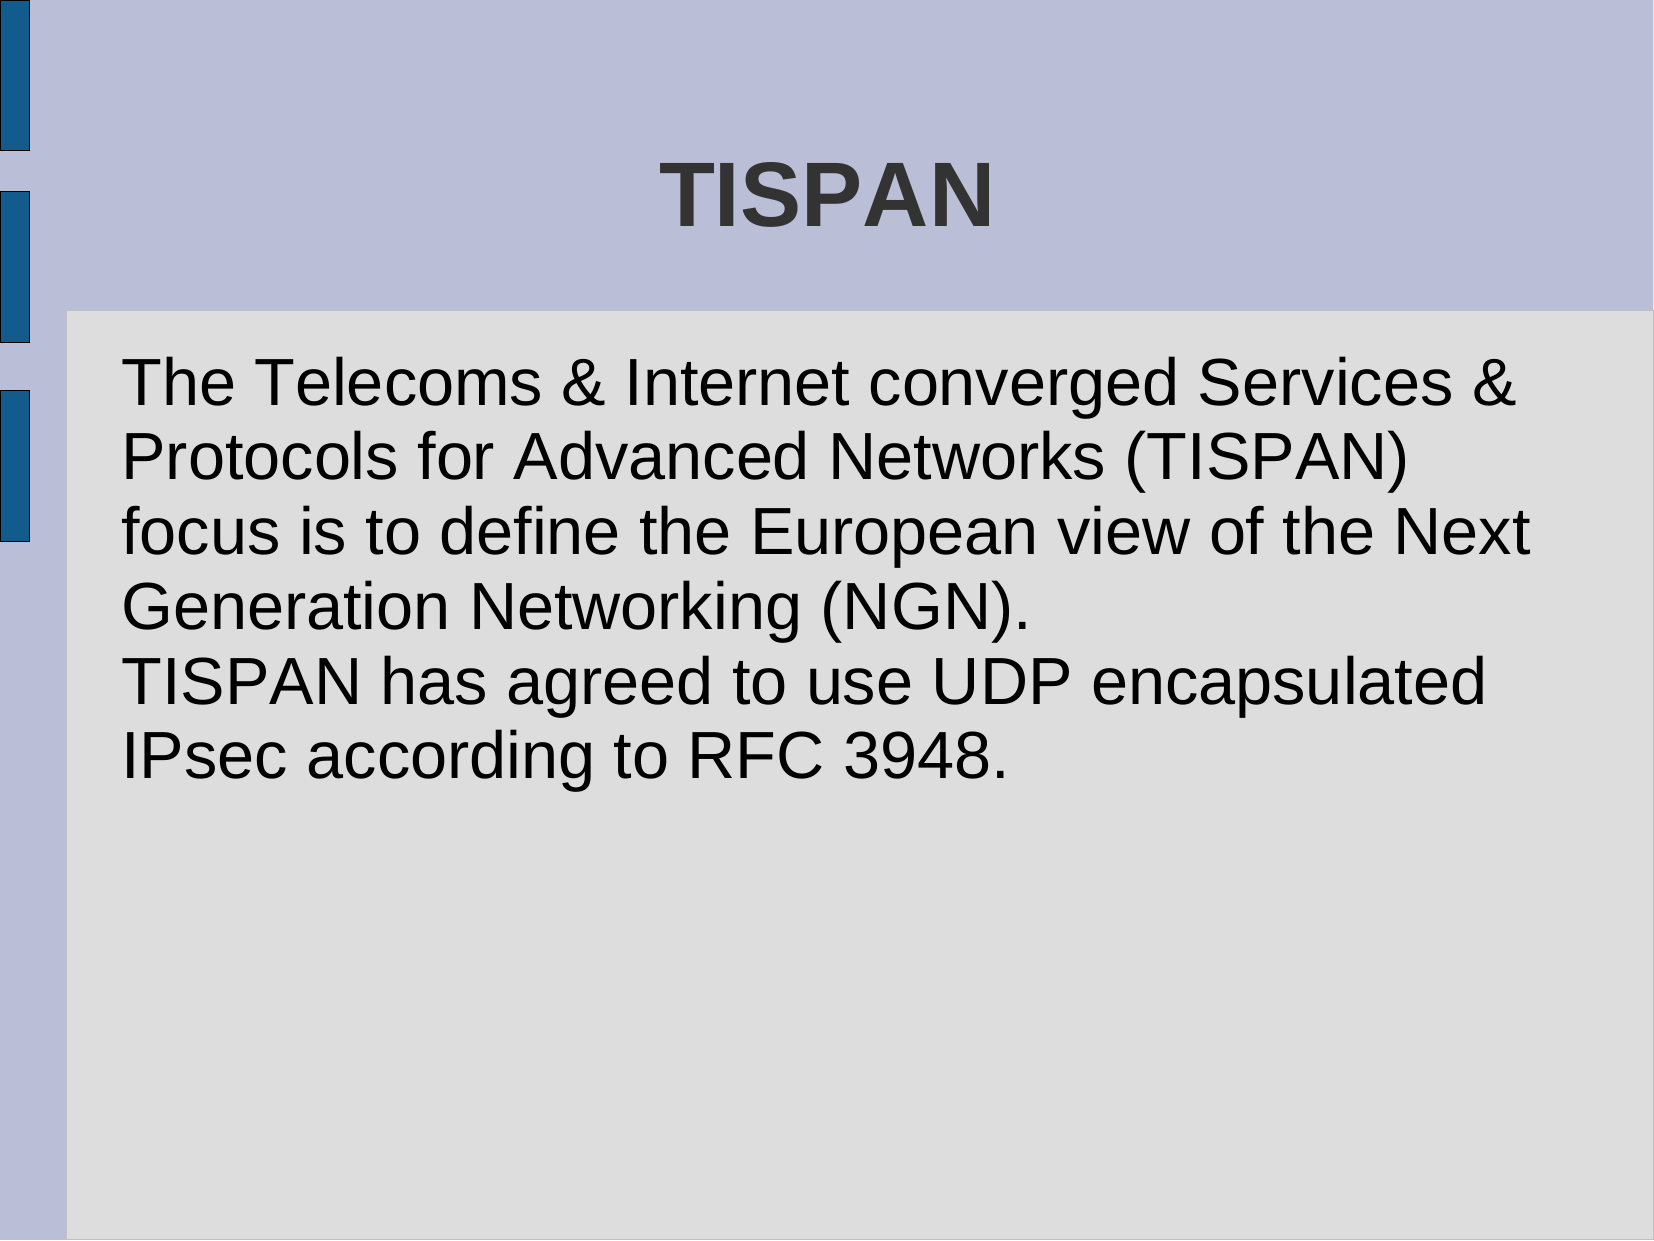

# TISPAN
The Telecoms & Internet converged Services & Protocols for Advanced Networks (TISPAN) focus is to define the European view of the Next Generation Networking (NGN).
TISPAN has agreed to use UDP encapsulated IPsec according to RFC 3948.